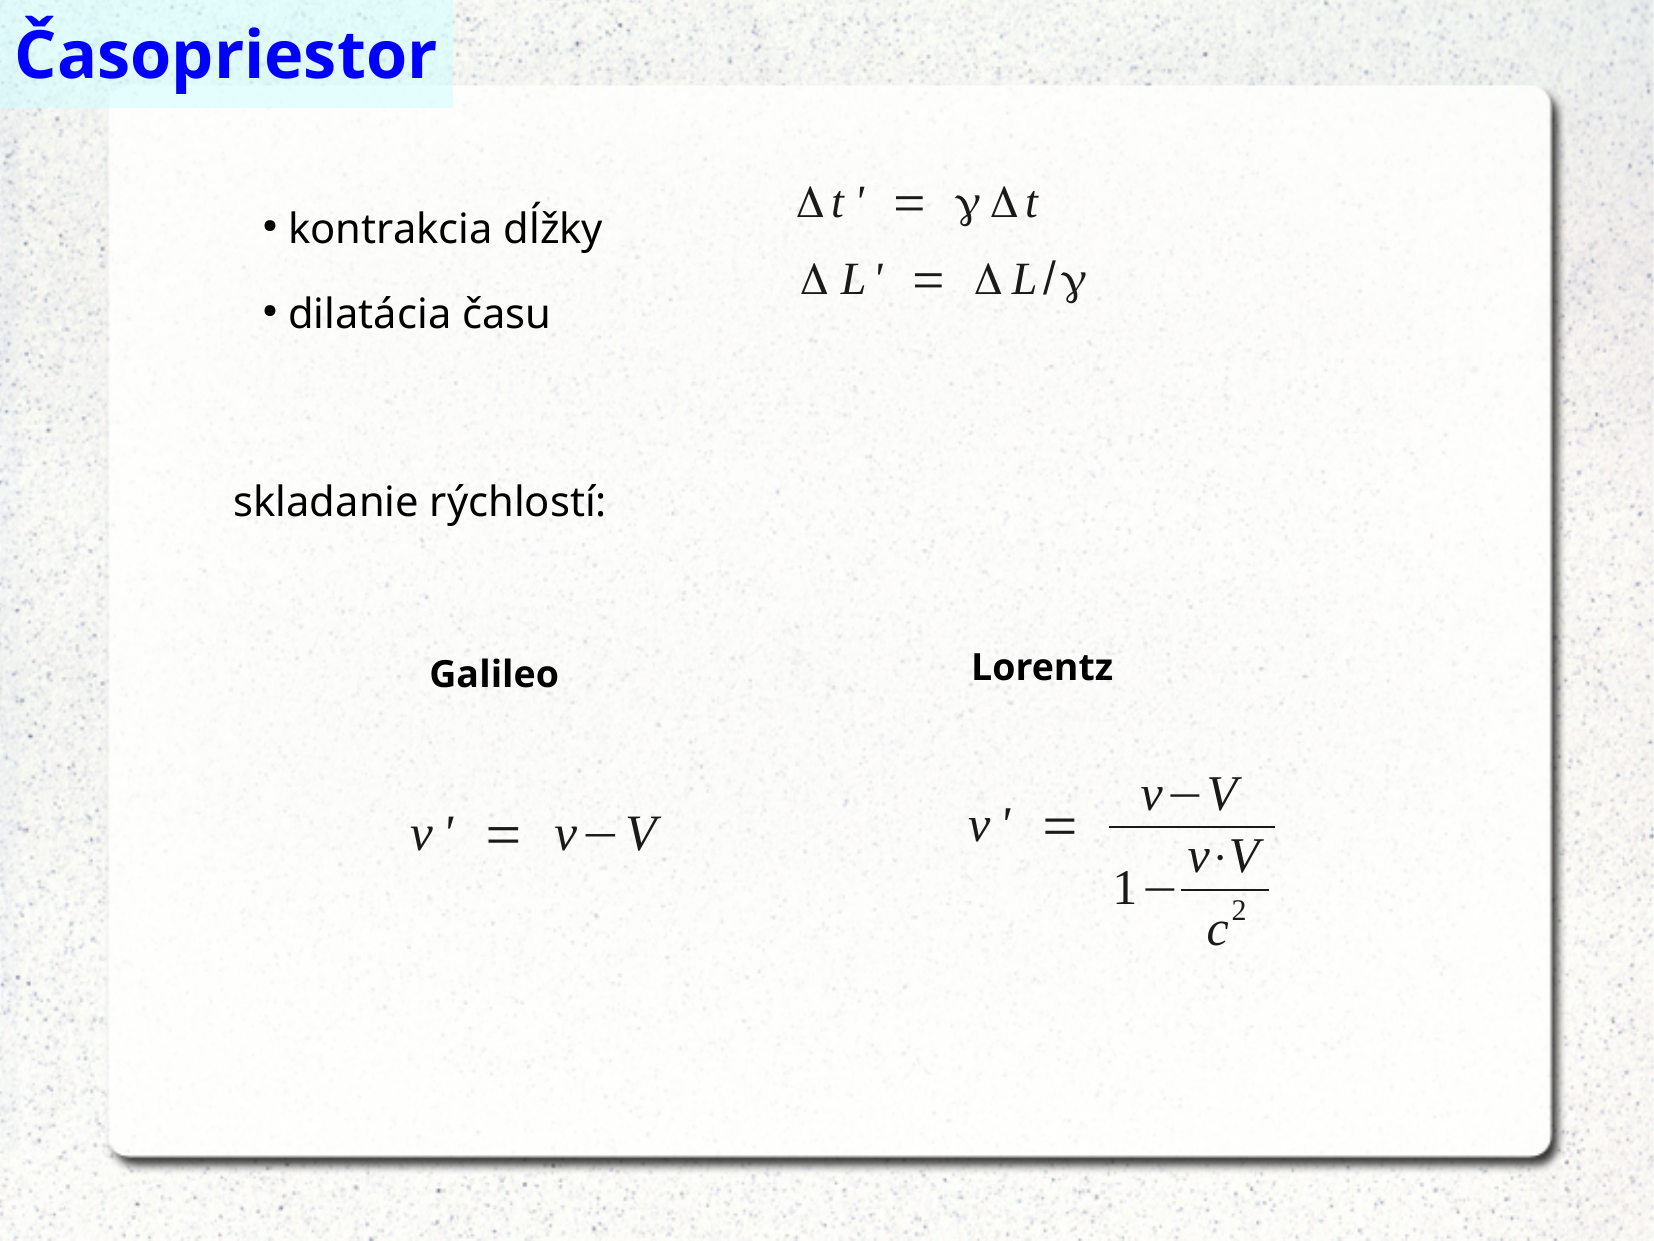

Časopriestor
 kontrakcia dĺžky
 dilatácia času
skladanie rýchlostí:
Lorentz
Galileo